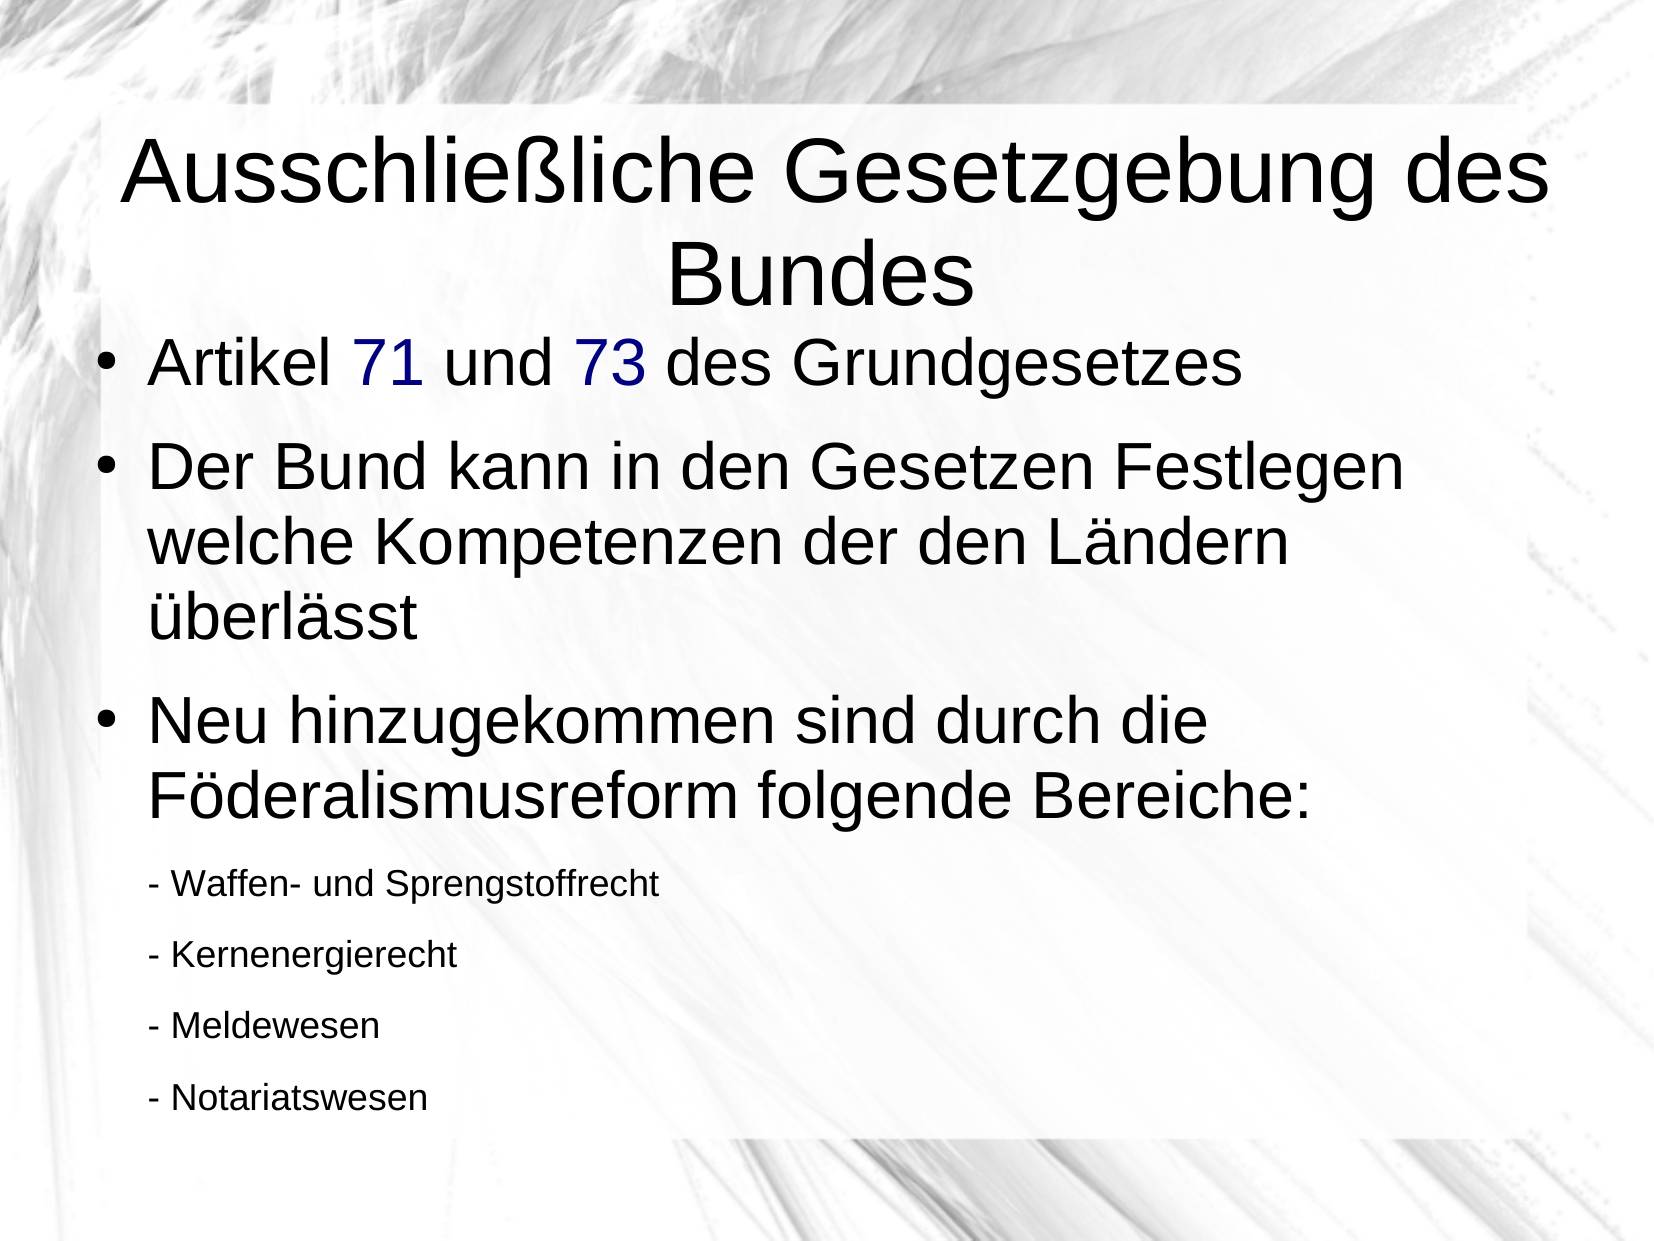

# Ausschließliche Gesetzgebung des Bundes
Artikel 71 und 73 des Grundgesetzes
Der Bund kann in den Gesetzen Festlegen welche Kompetenzen der den Ländern überlässt
Neu hinzugekommen sind durch die Föderalismusreform folgende Bereiche:
- Waffen- und Sprengstoffrecht
- Kernenergierecht
- Meldewesen
- Notariatswesen